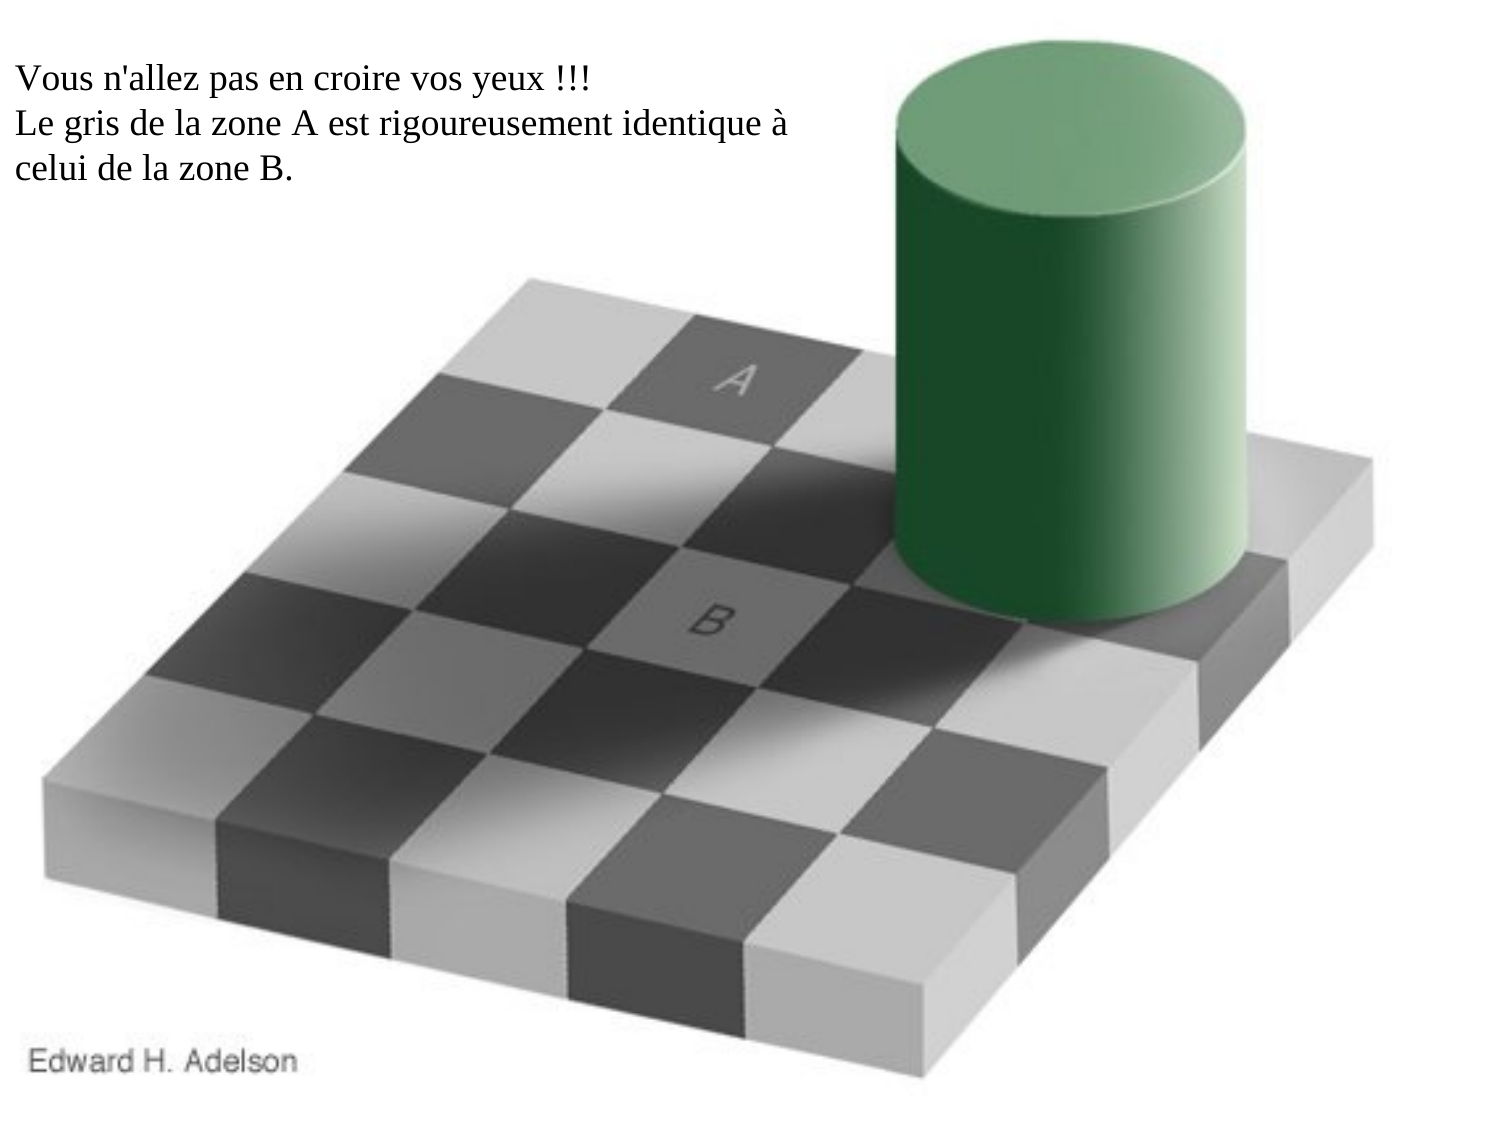

Vous n'allez pas en croire vos yeux !!!
Le gris de la zone A est rigoureusement identique à celui de la zone B.